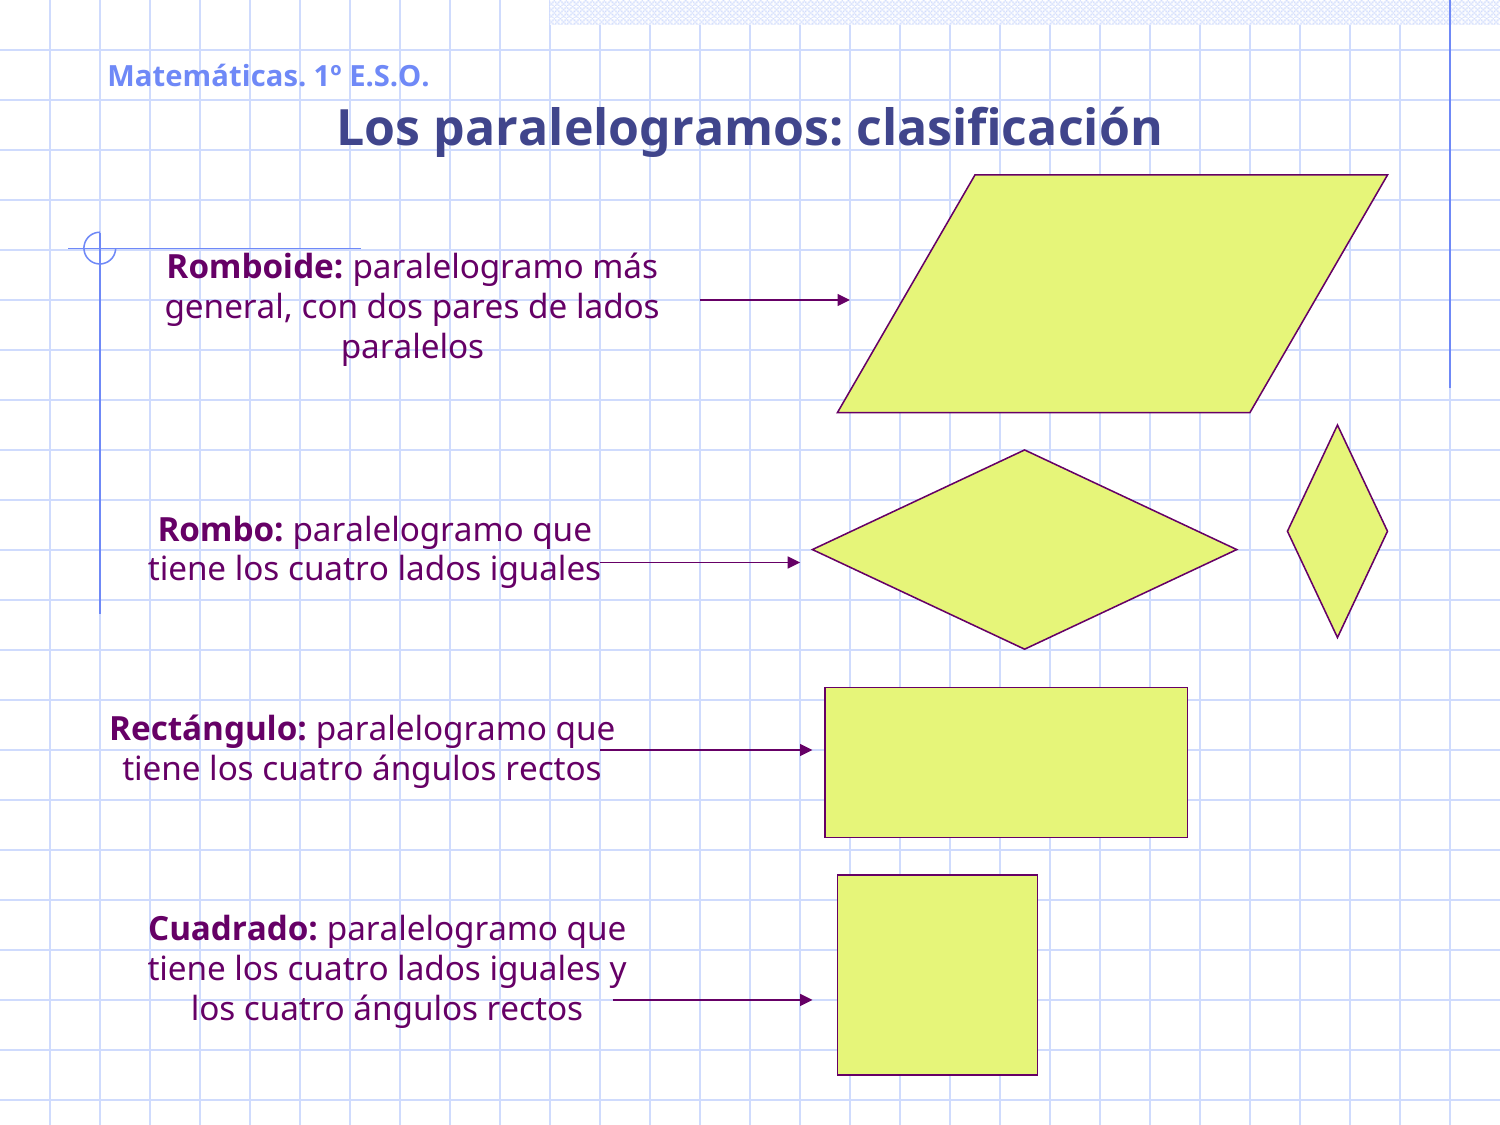

Los paralelogramos: clasificación
Romboide: paralelogramo más general, con dos pares de lados paralelos
Rombo: paralelogramo que tiene los cuatro lados iguales
Rectángulo: paralelogramo que tiene los cuatro ángulos rectos
Cuadrado: paralelogramo que tiene los cuatro lados iguales y los cuatro ángulos rectos